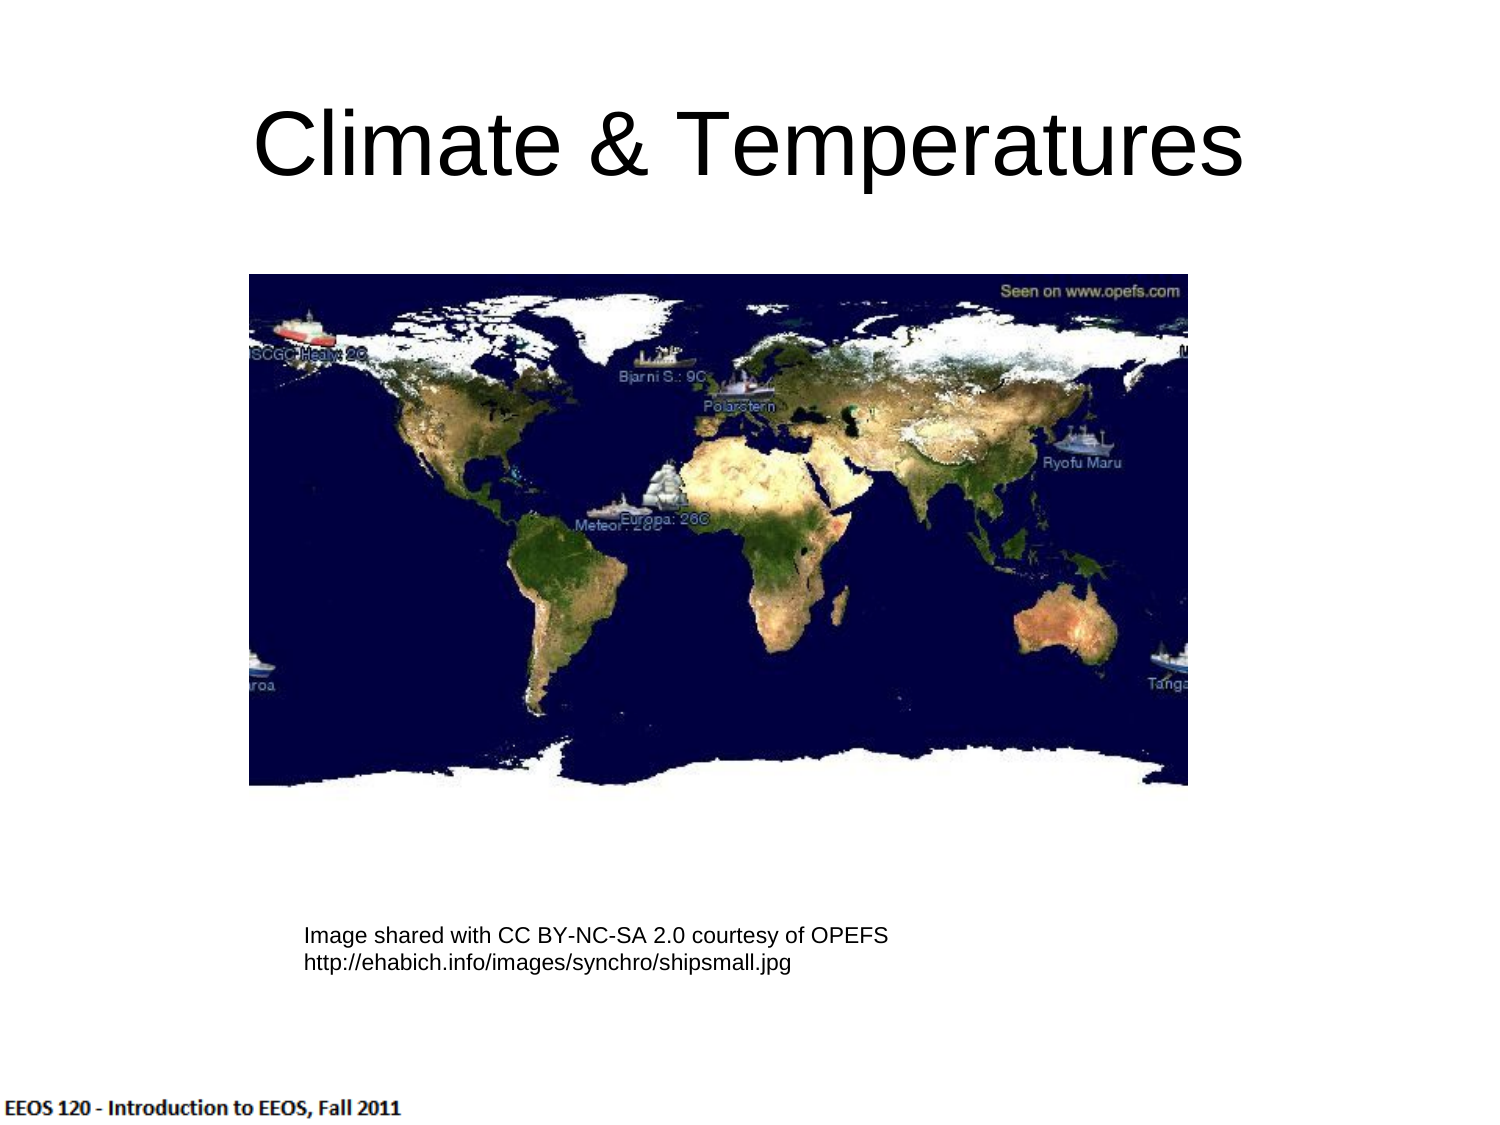

# Climate & Temperatures
Image shared with CC BY-NC-SA 2.0 courtesy of OPEFS
http://ehabich.info/images/synchro/shipsmall.jpg